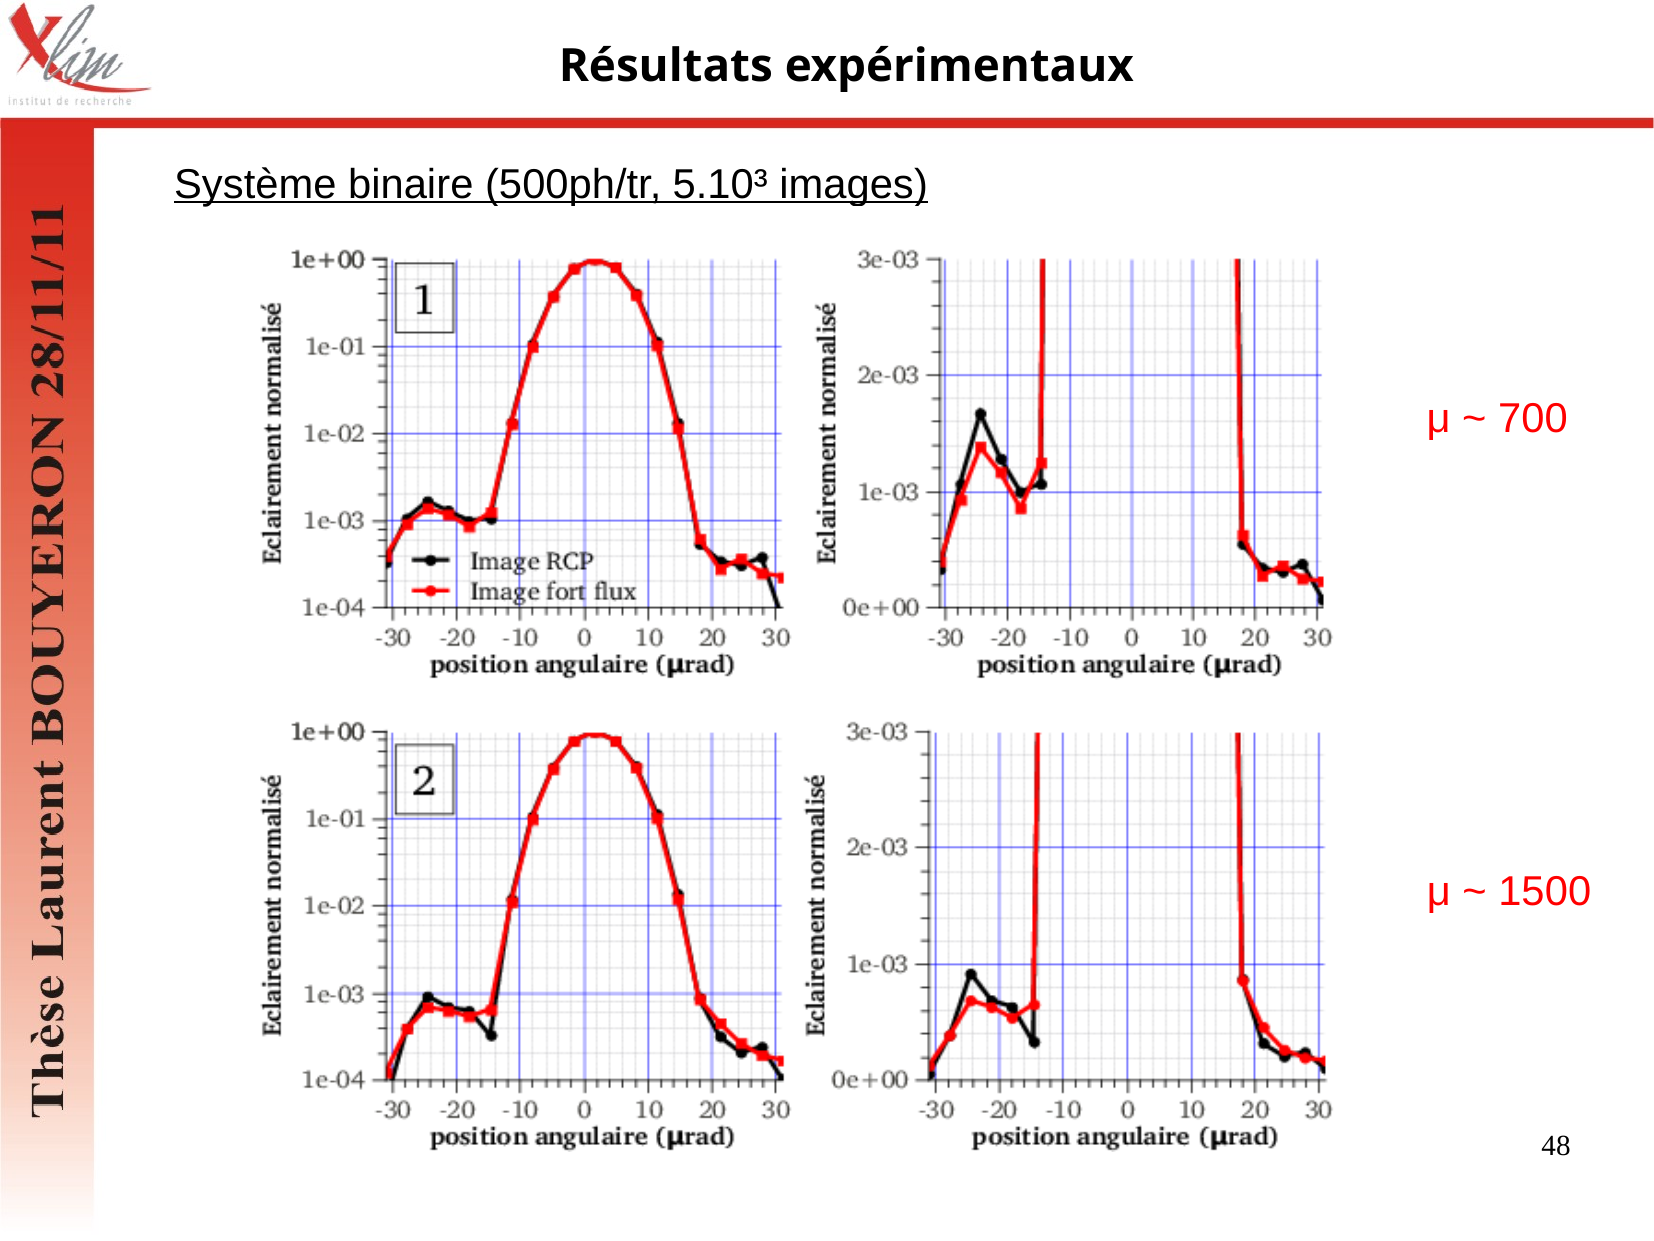

Résultats expérimentaux
Système binaire (500ph/tr, 5.10³ images)
μ ~ 700
μ ~ 1500
48